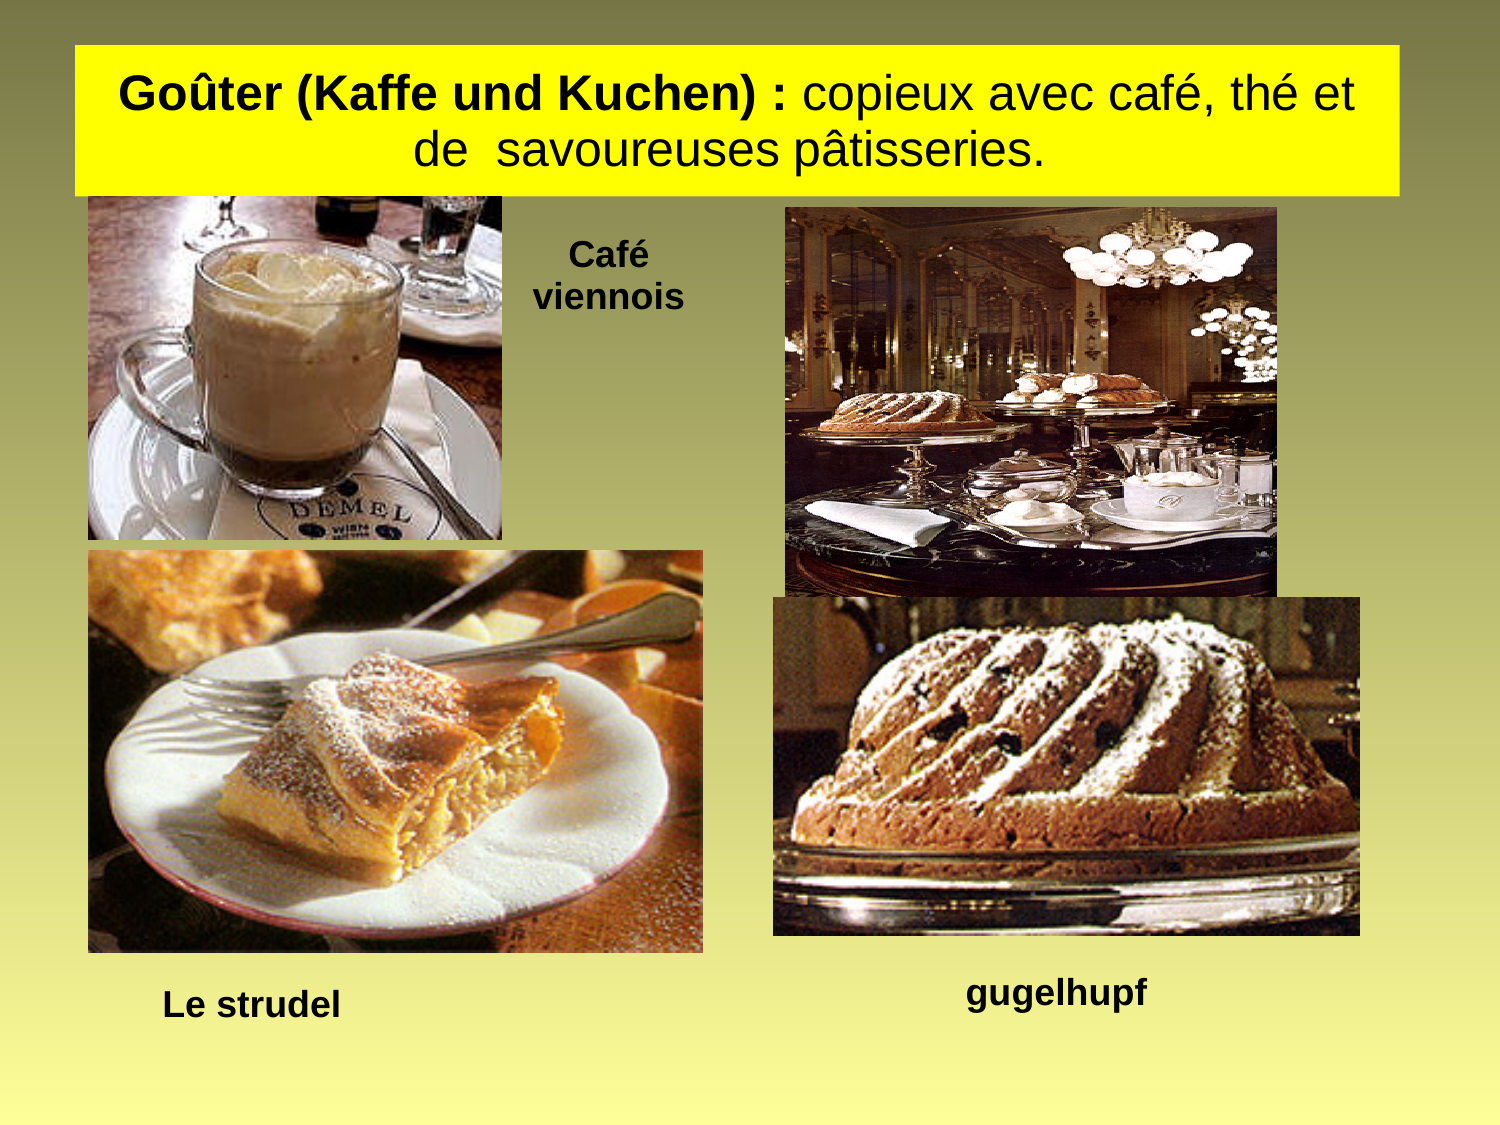

# Goûter (Kaffe und Kuchen) : copieux avec café, thé et de  savoureuses pâtisseries.
Café viennois
gugelhupf
Le strudel